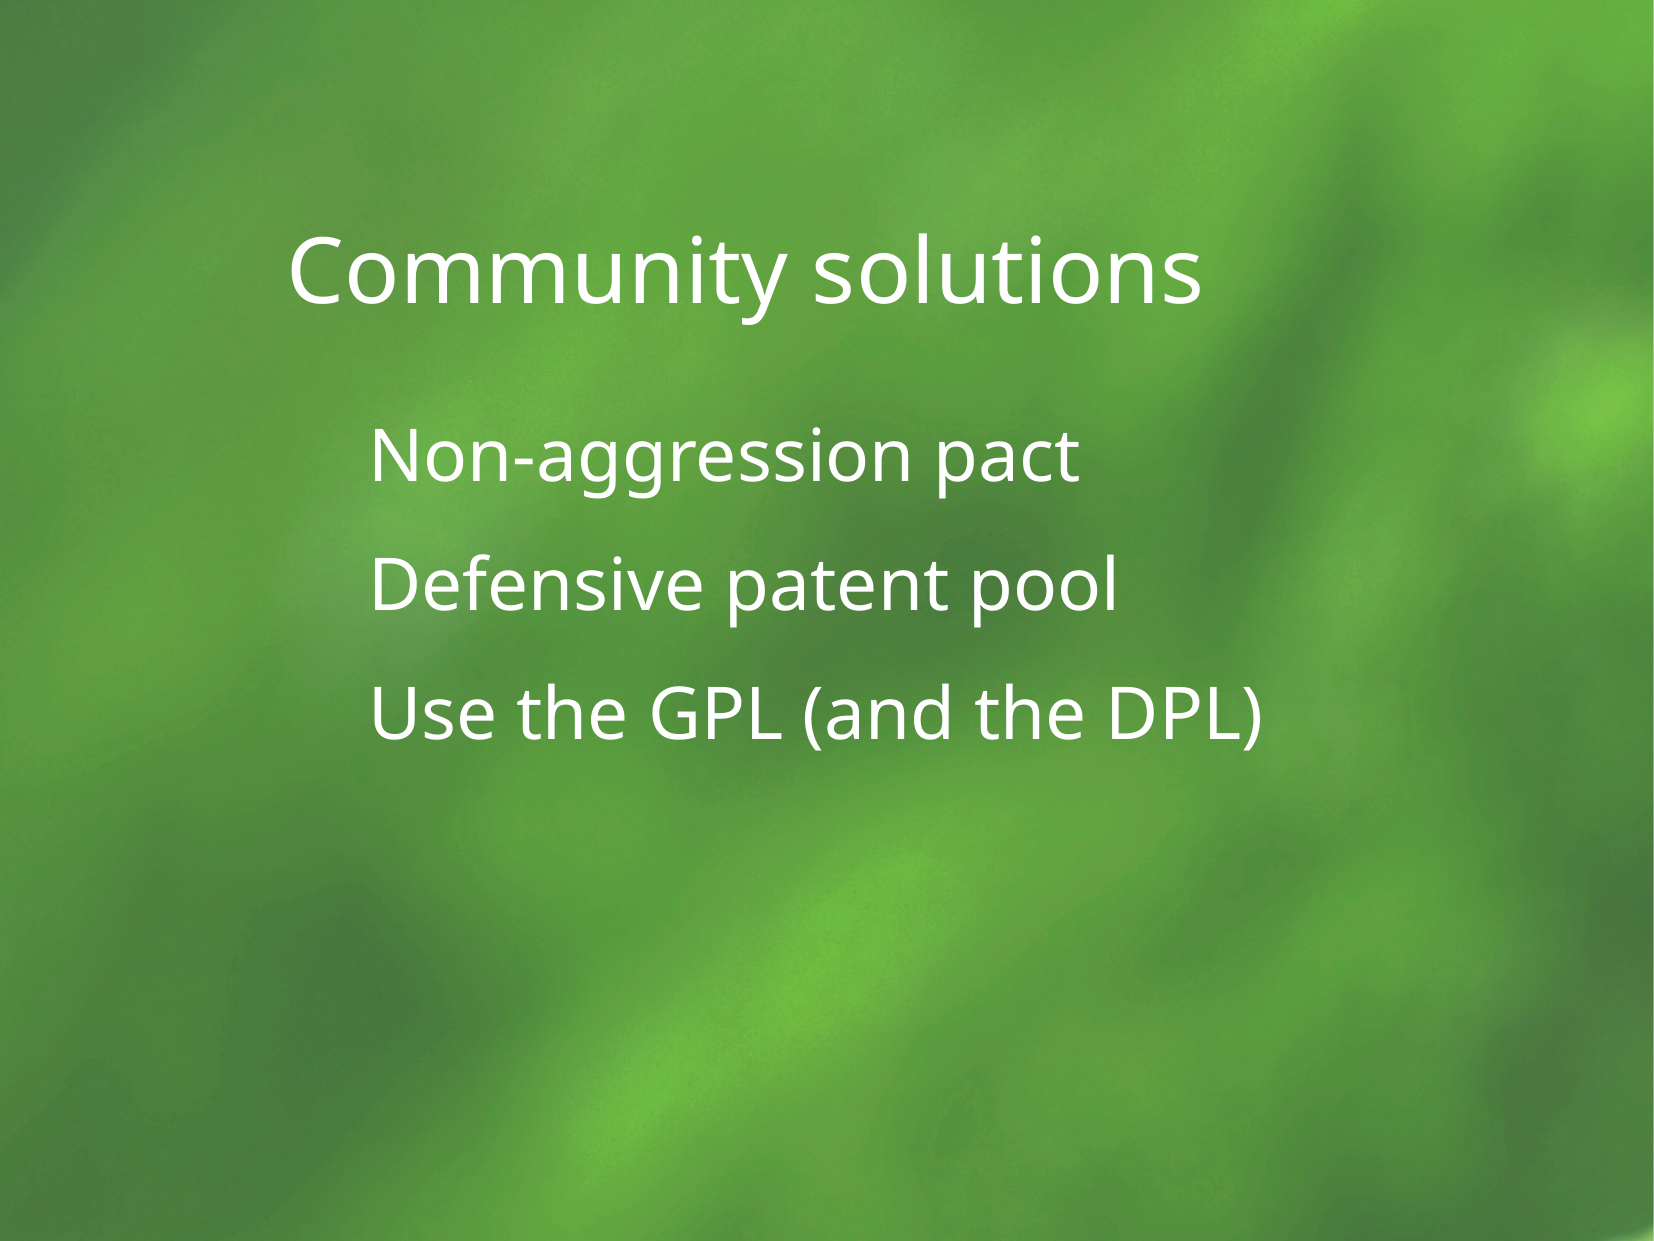

# Community solutions
Non-aggression pact
Defensive patent pool
Use the GPL (and the DPL)